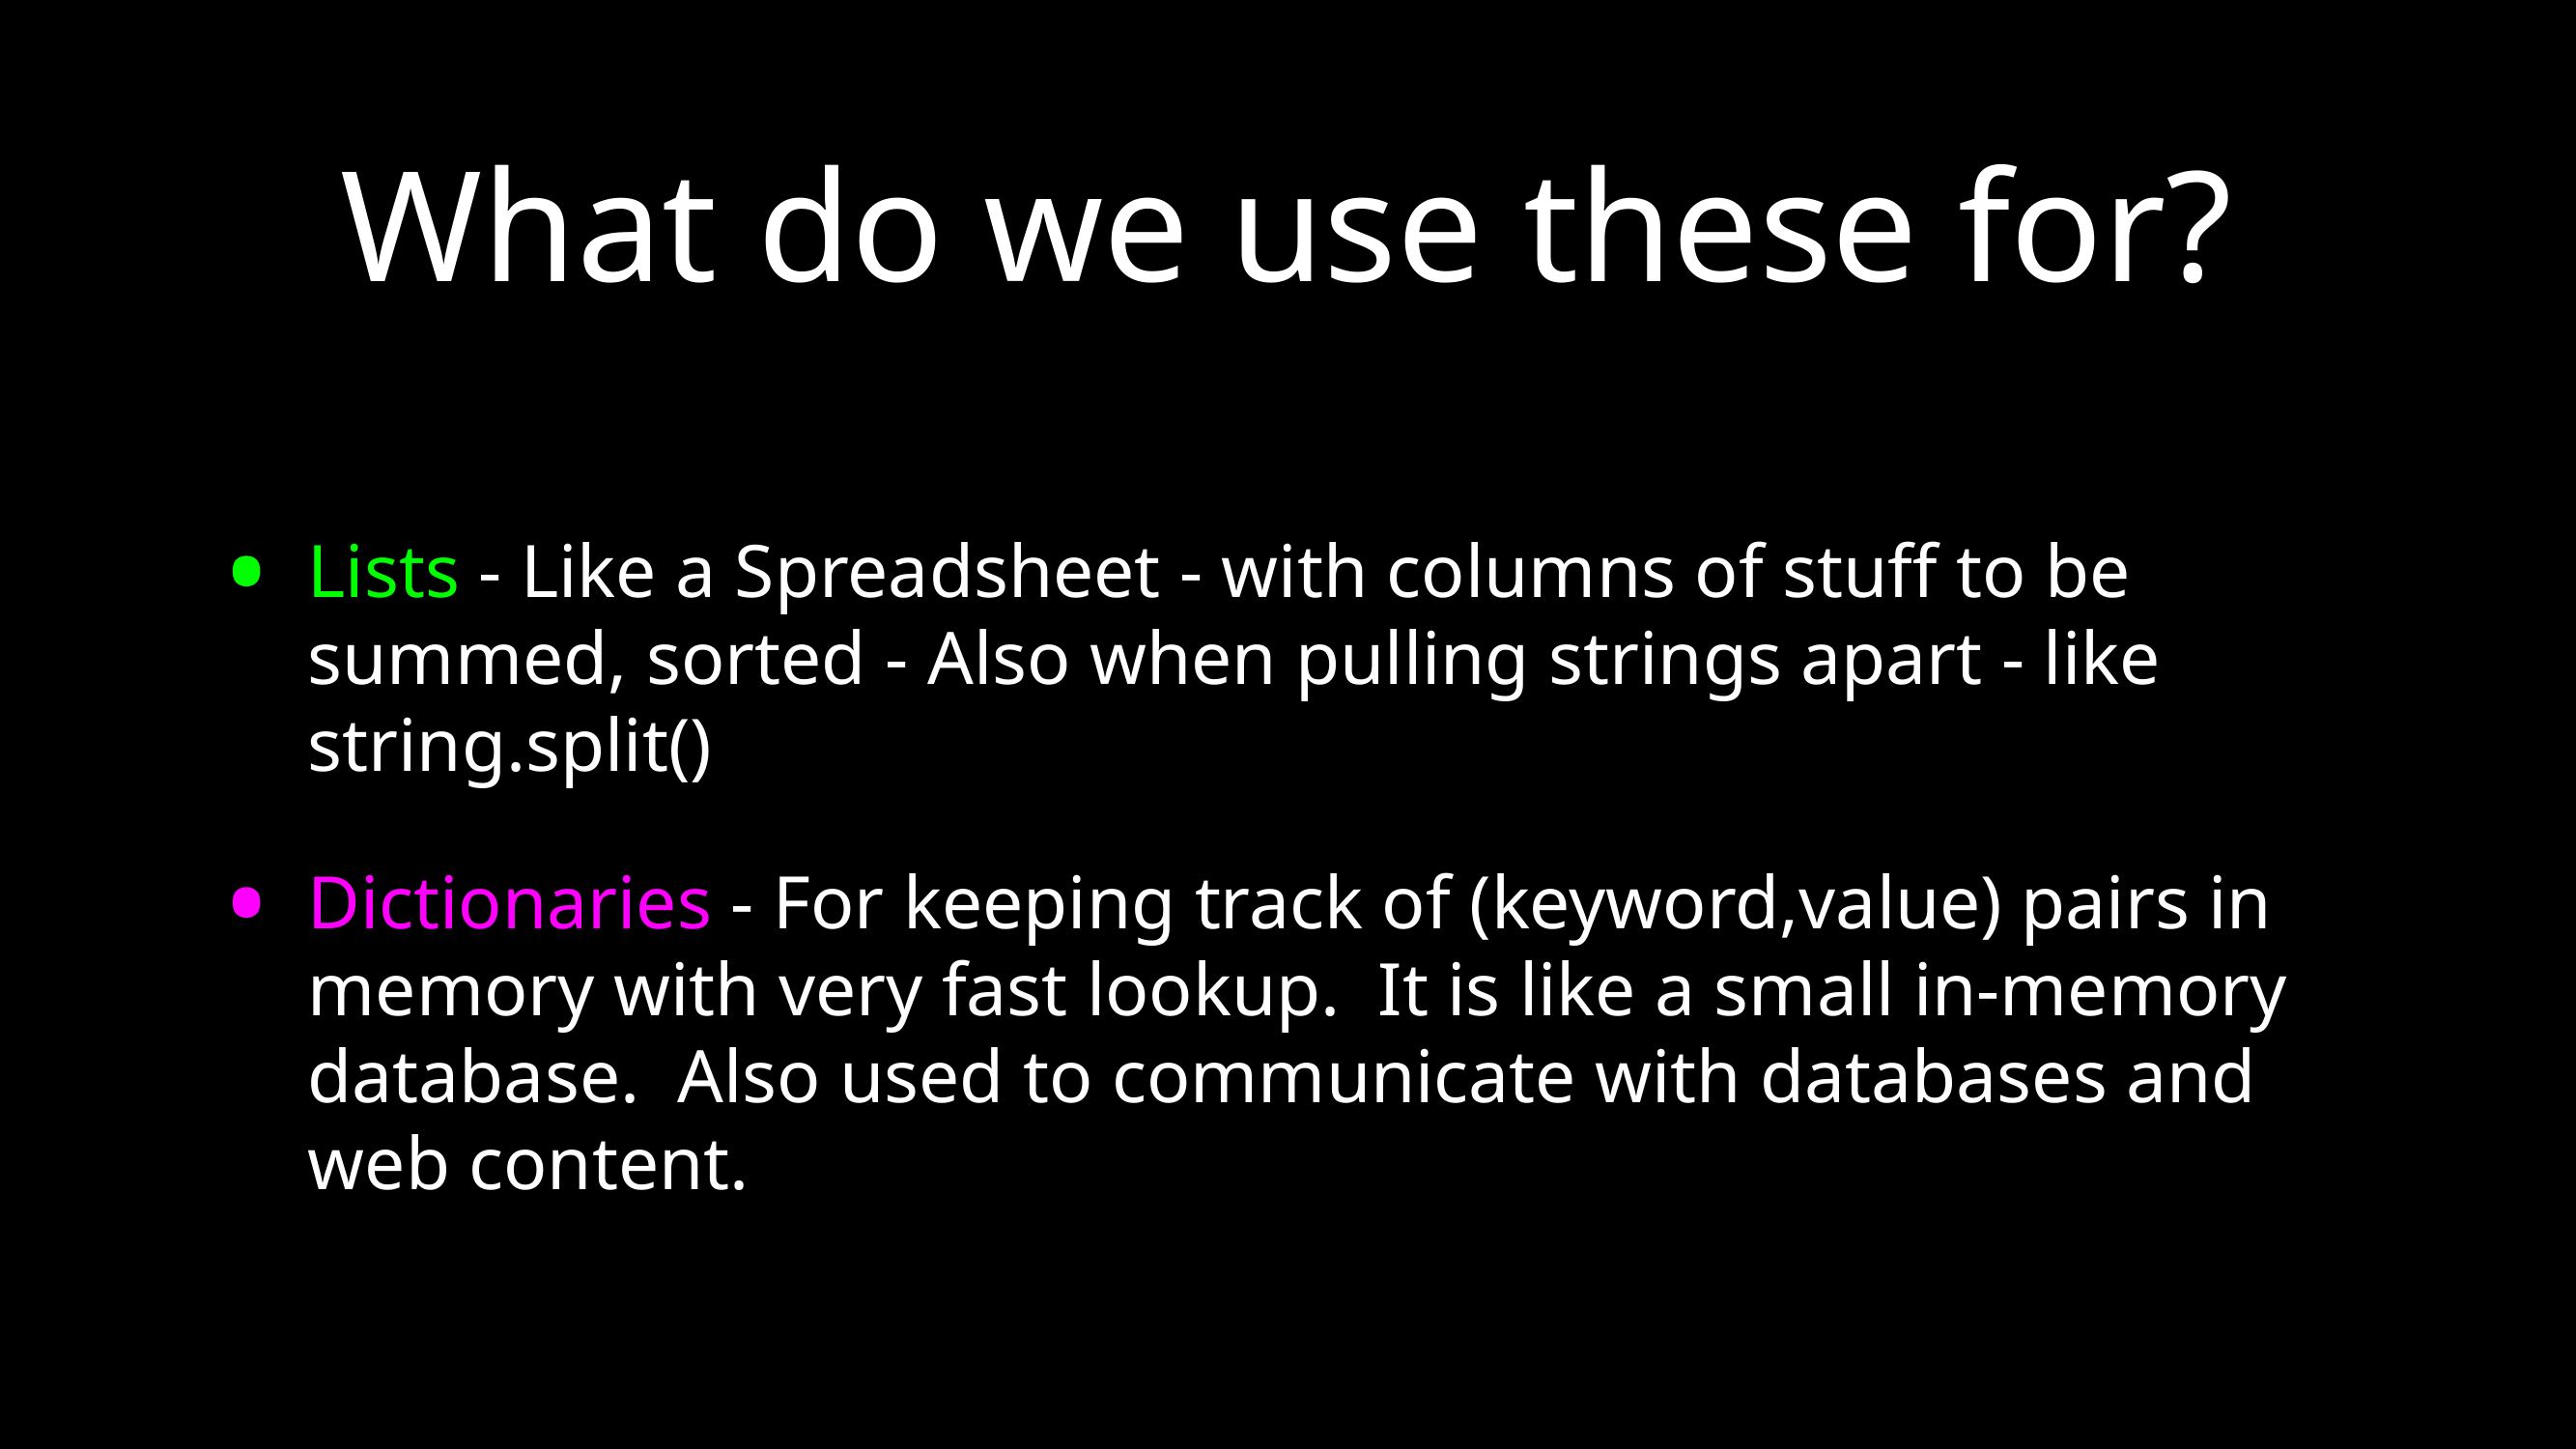

# What do we use these for?
Lists - Like a Spreadsheet - with columns of stuff to be summed, sorted - Also when pulling strings apart - like string.split()
Dictionaries - For keeping track of (keyword,value) pairs in memory with very fast lookup. It is like a small in-memory database. Also used to communicate with databases and web content.